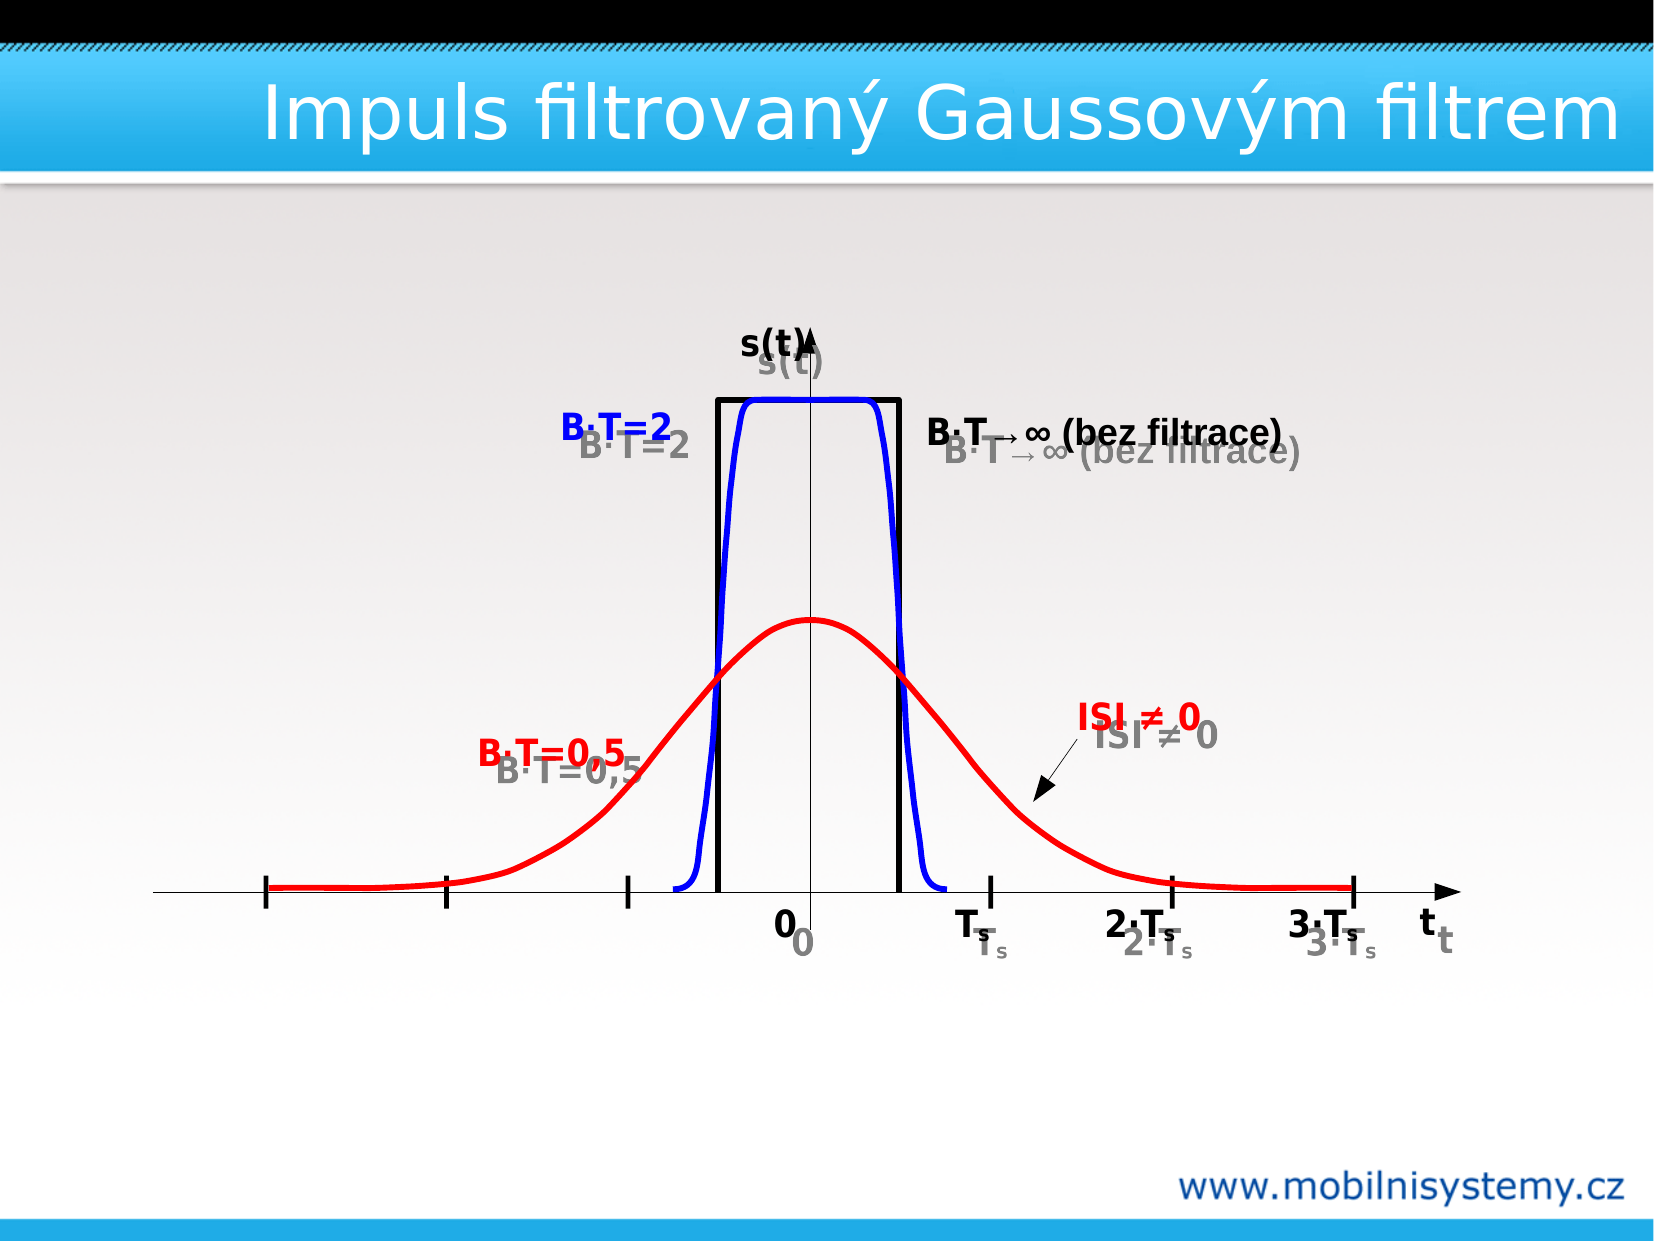

# Impuls filtrovaný Gaussovým filtrem
s(t)
B·T=2
B·T→∞ (bez filtrace)
B·T=0,5
ISI ≠ 0
t
0
Ts
2·Ts
3·Ts